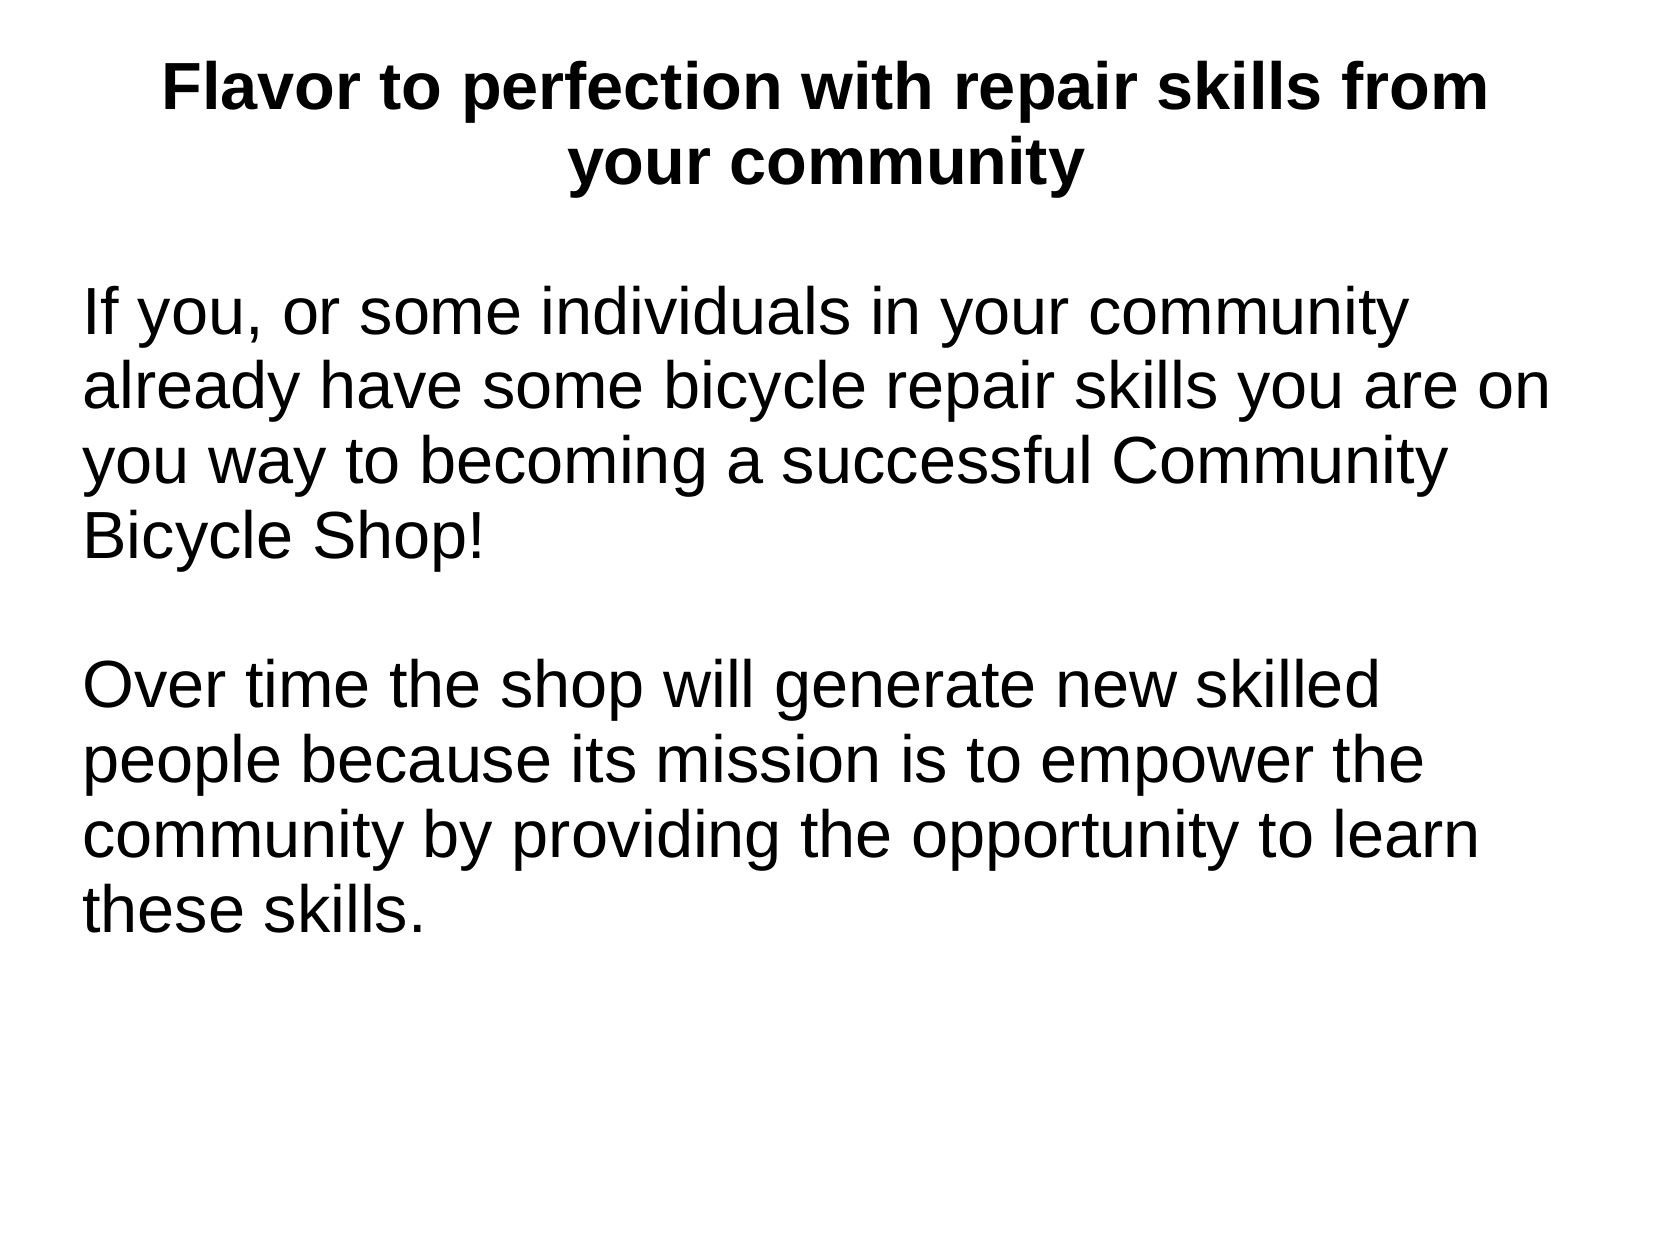

# Flavor to perfection with repair skills from your community
If you, or some individuals in your community already have some bicycle repair skills you are on you way to becoming a successful Community Bicycle Shop!
Over time the shop will generate new skilled people because its mission is to empower the community by providing the opportunity to learn these skills.